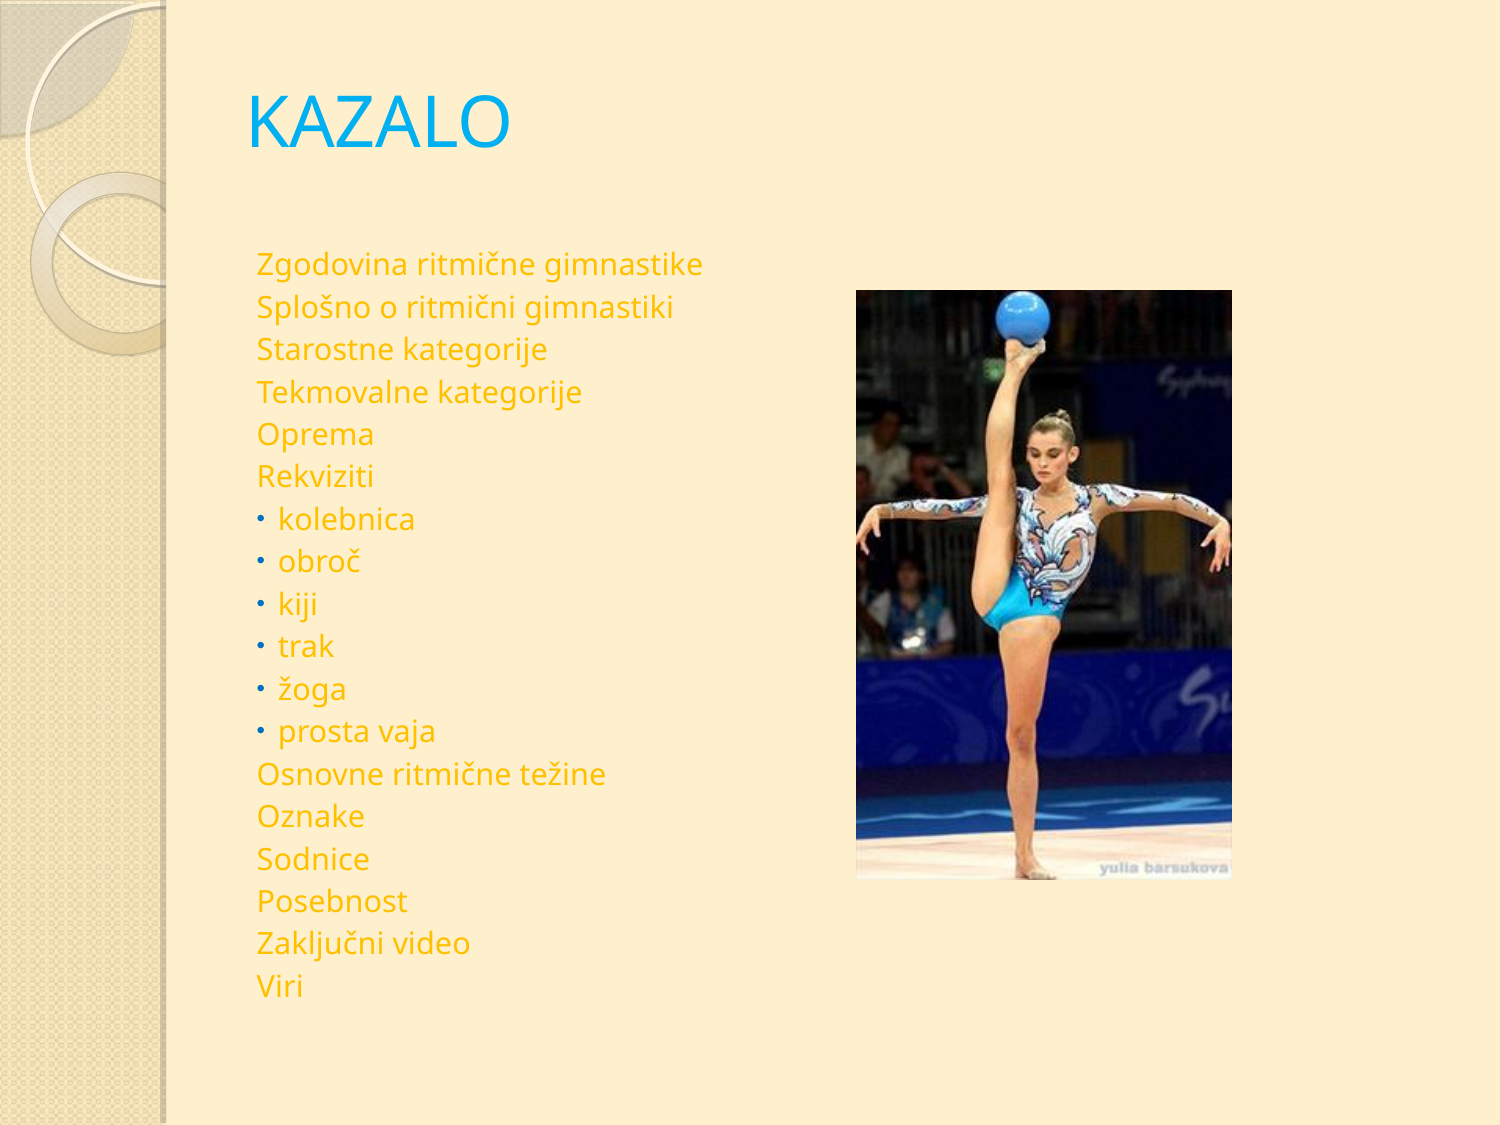

# KAZALO
Zgodovina ritmične gimnastike
Splošno o ritmični gimnastiki
Starostne kategorije
Tekmovalne kategorije
Oprema
Rekviziti
kolebnica
obroč
kiji
trak
žoga
prosta vaja
Osnovne ritmične težine
Oznake
Sodnice
Posebnost
Zaključni video
Viri